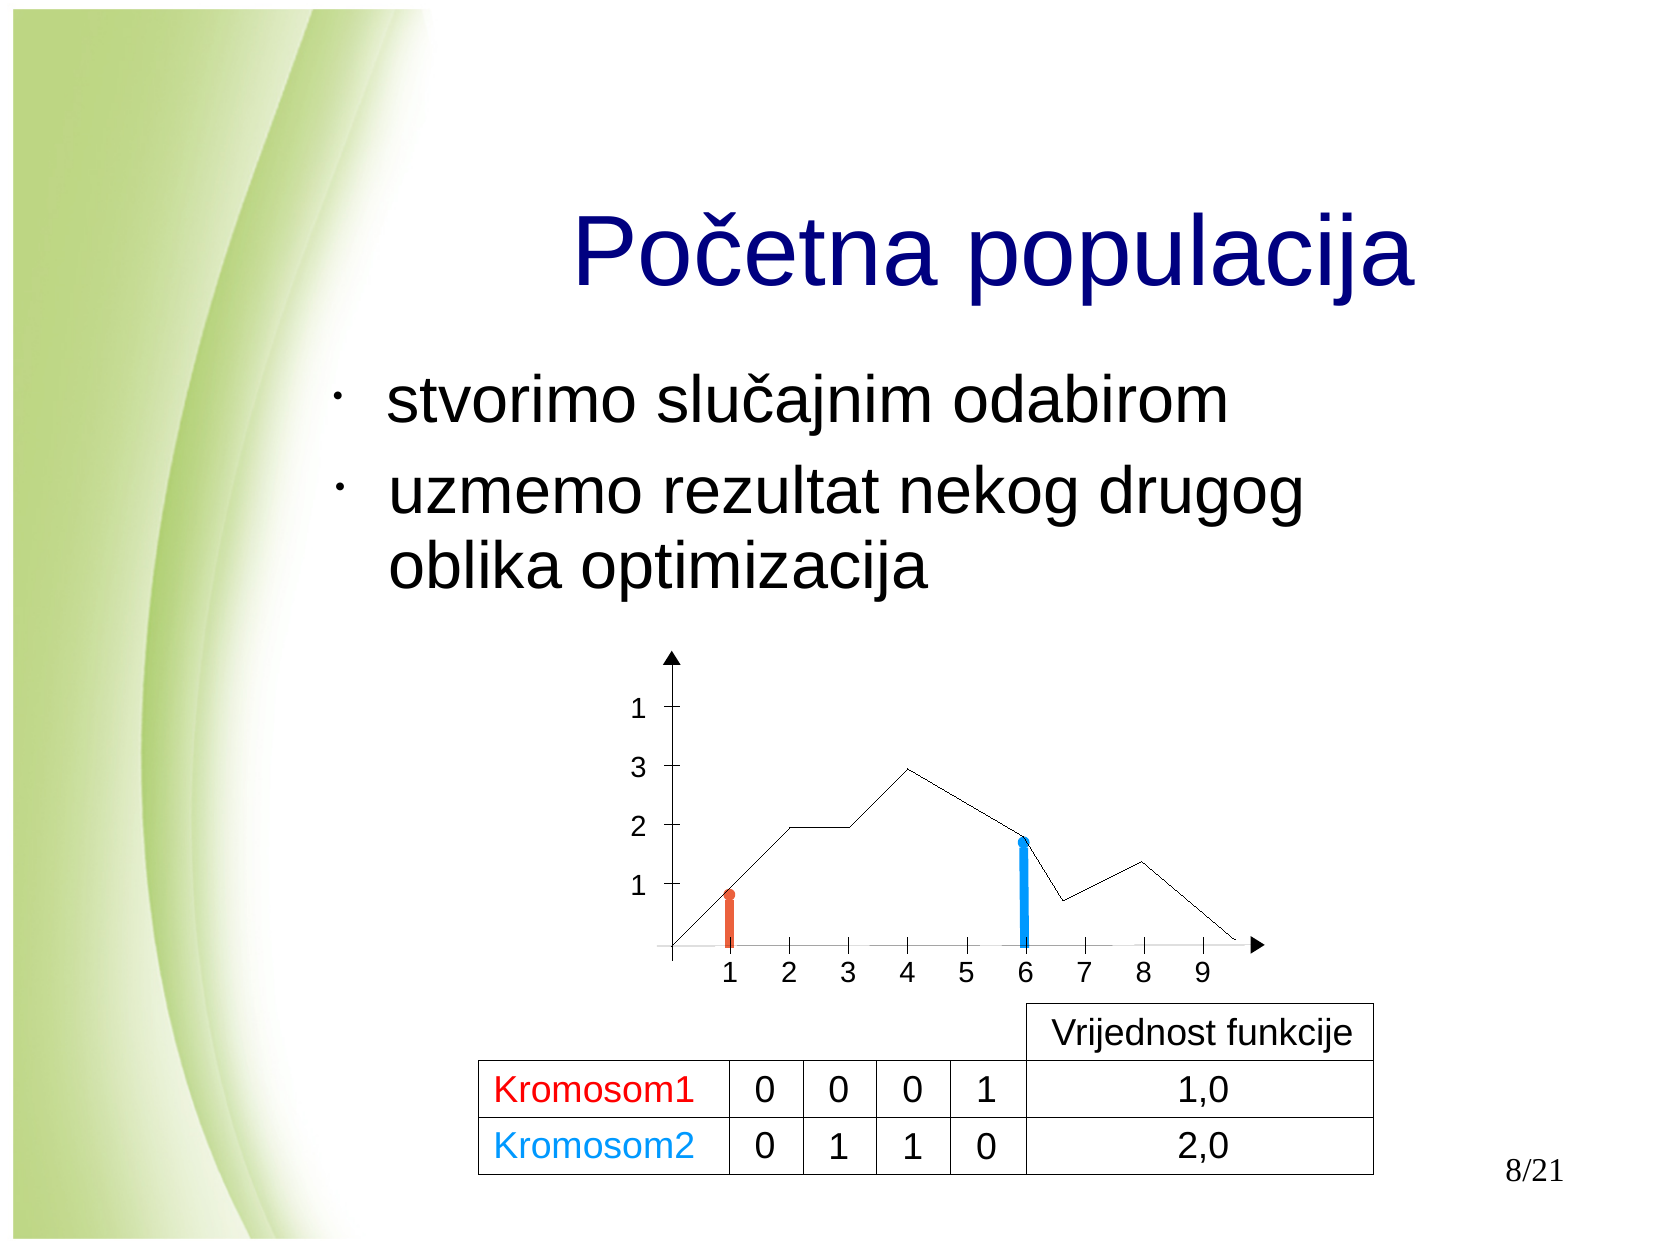

# Početna populacija
stvorimo slučajnim odabirom
uzmemo rezultat nekog drugog oblika optimizacija
1
3
2
1
1
2
3
4
5
6
7
8
9
 Vrijednost funkcije
Kromosom1
 0
 1,0
 0
 0
 1
Kromosom2
 0
 2,0
 1
 1
 0